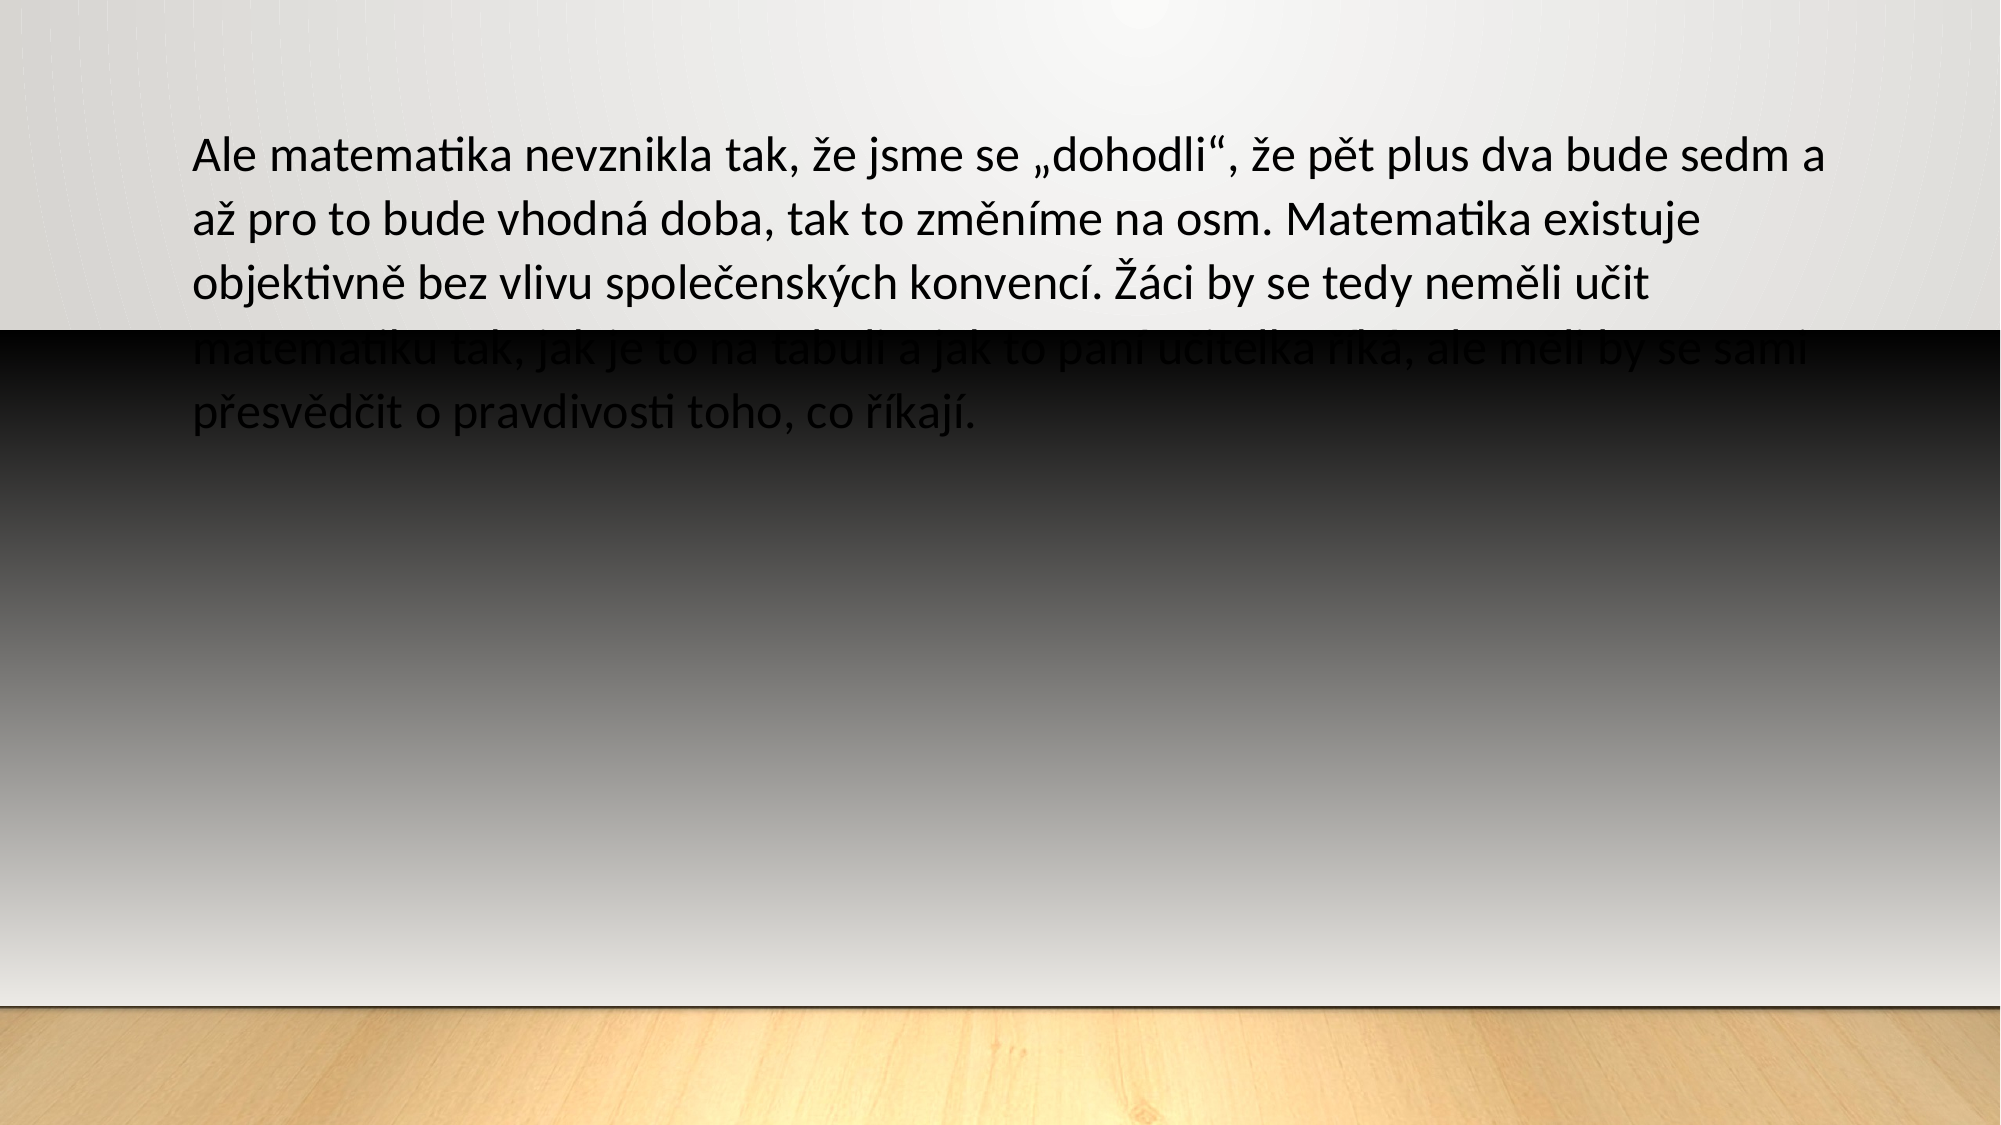

Ale matematika nevznikla tak, že jsme se „dohodli“, že pět plus dva bude sedm a až pro to bude vhodná doba, tak to změníme na osm. Matematika existuje objektivně bez vlivu společenských konvencí. Žáci by se tedy neměli učit matematiku tak, jak je to na tabuli a jak to paní učitelka říká, ale měli by se sami přesvědčit o pravdivosti toho, co říkají.